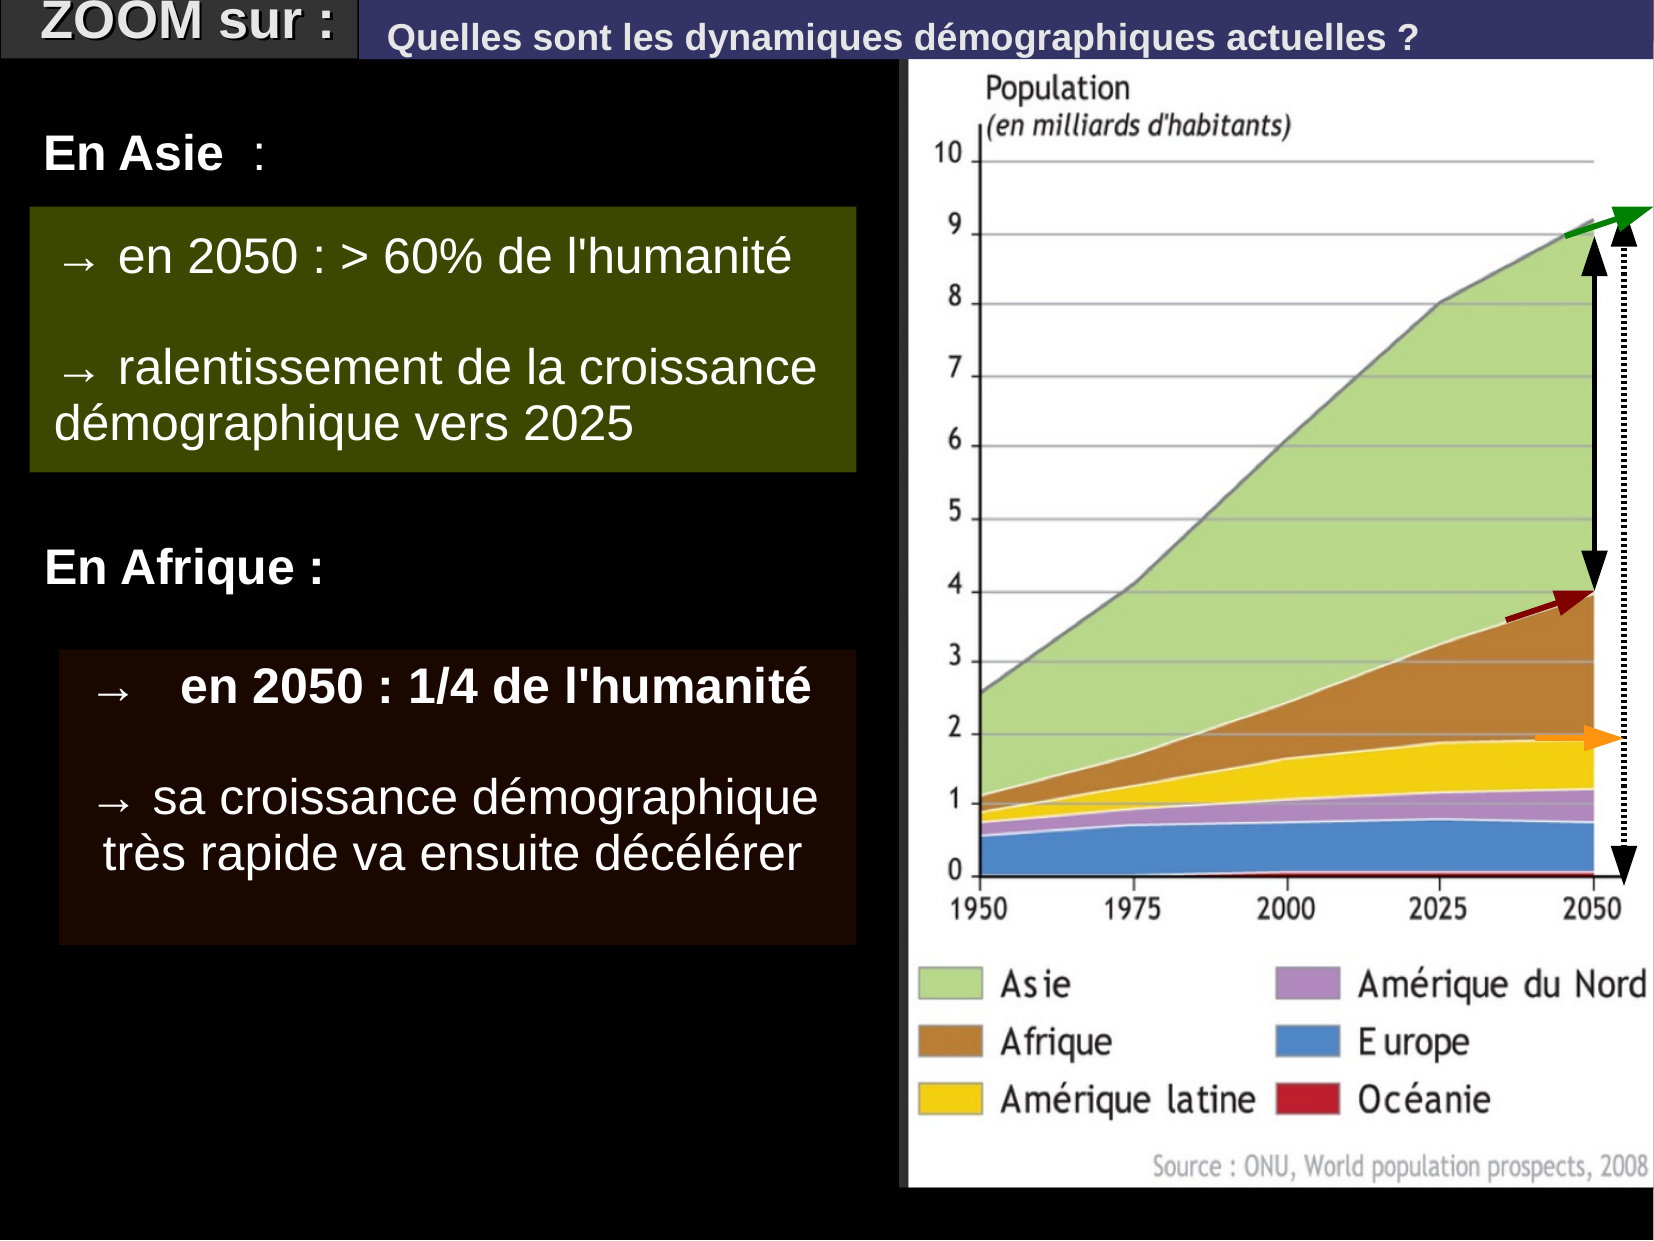

Quelles sont les dynamiques démographiques actuelles ?
ZOOM sur :
En Asie  :
→ en 2050 : > 60% de l'humanité
→ ralentissement de la croissance
démographique vers 2025
En Afrique :
→ en 2050 : 1/4 de l'humanité
→ sa croissance démographique
 très rapide va ensuite décélérer